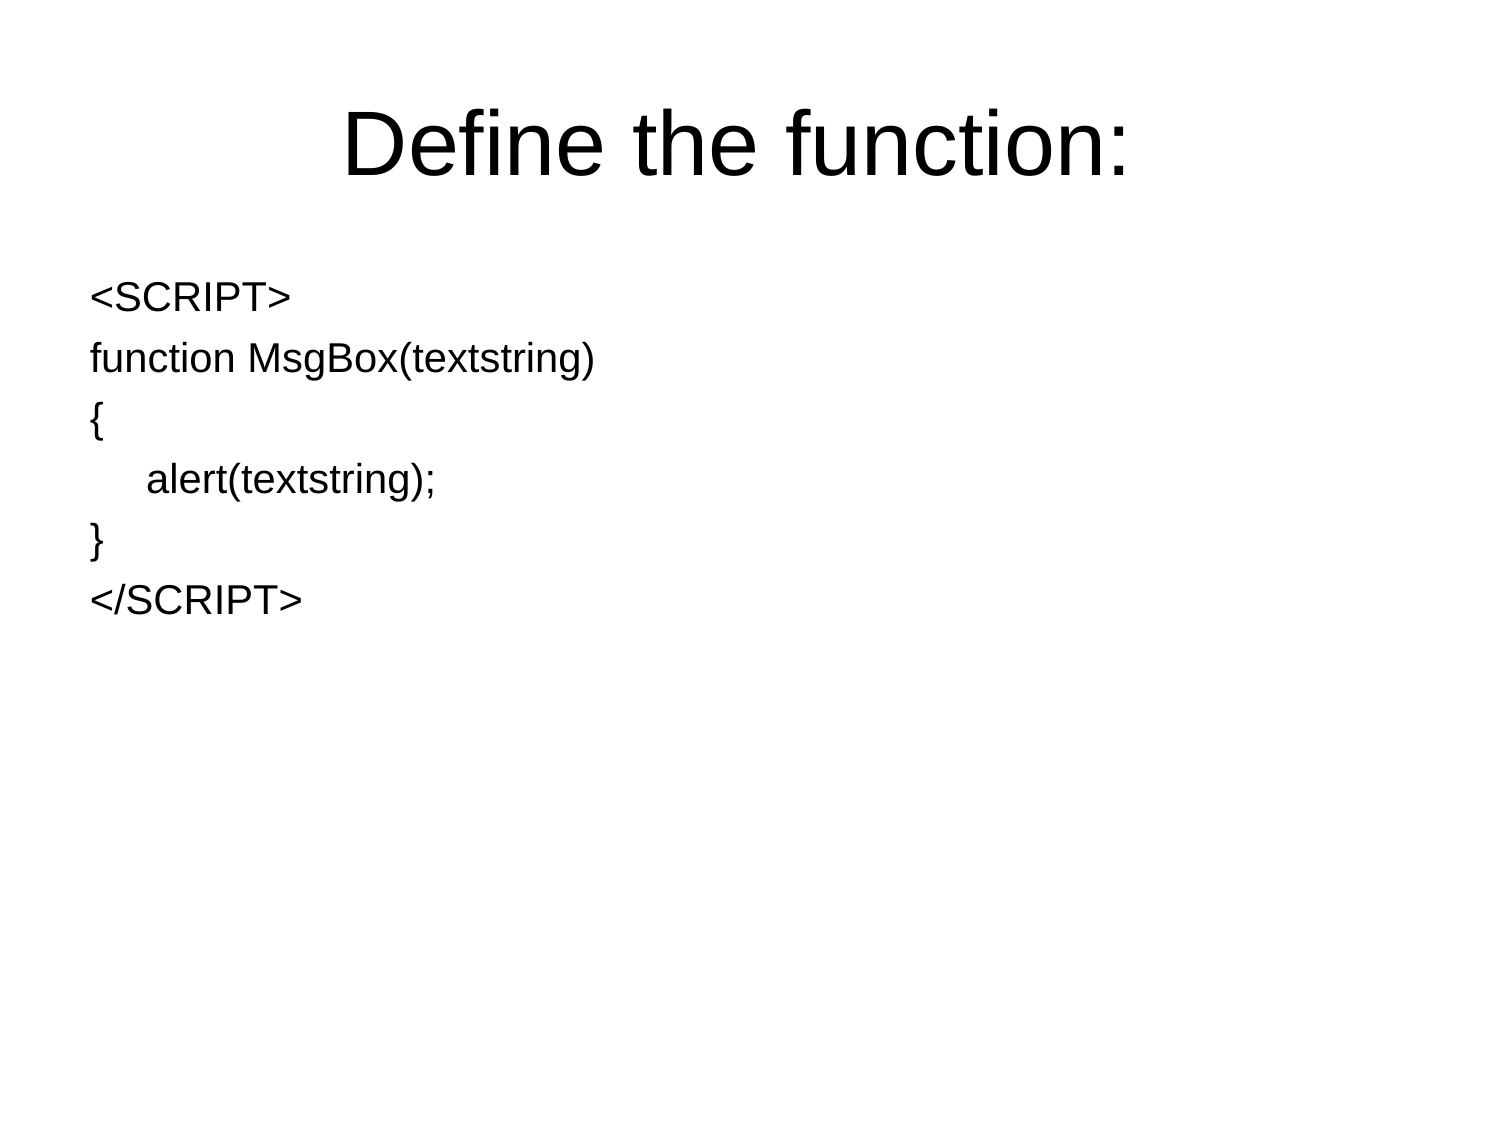

# Define the function:
<SCRIPT>
function MsgBox(textstring)
{
	alert(textstring);
}
</SCRIPT>